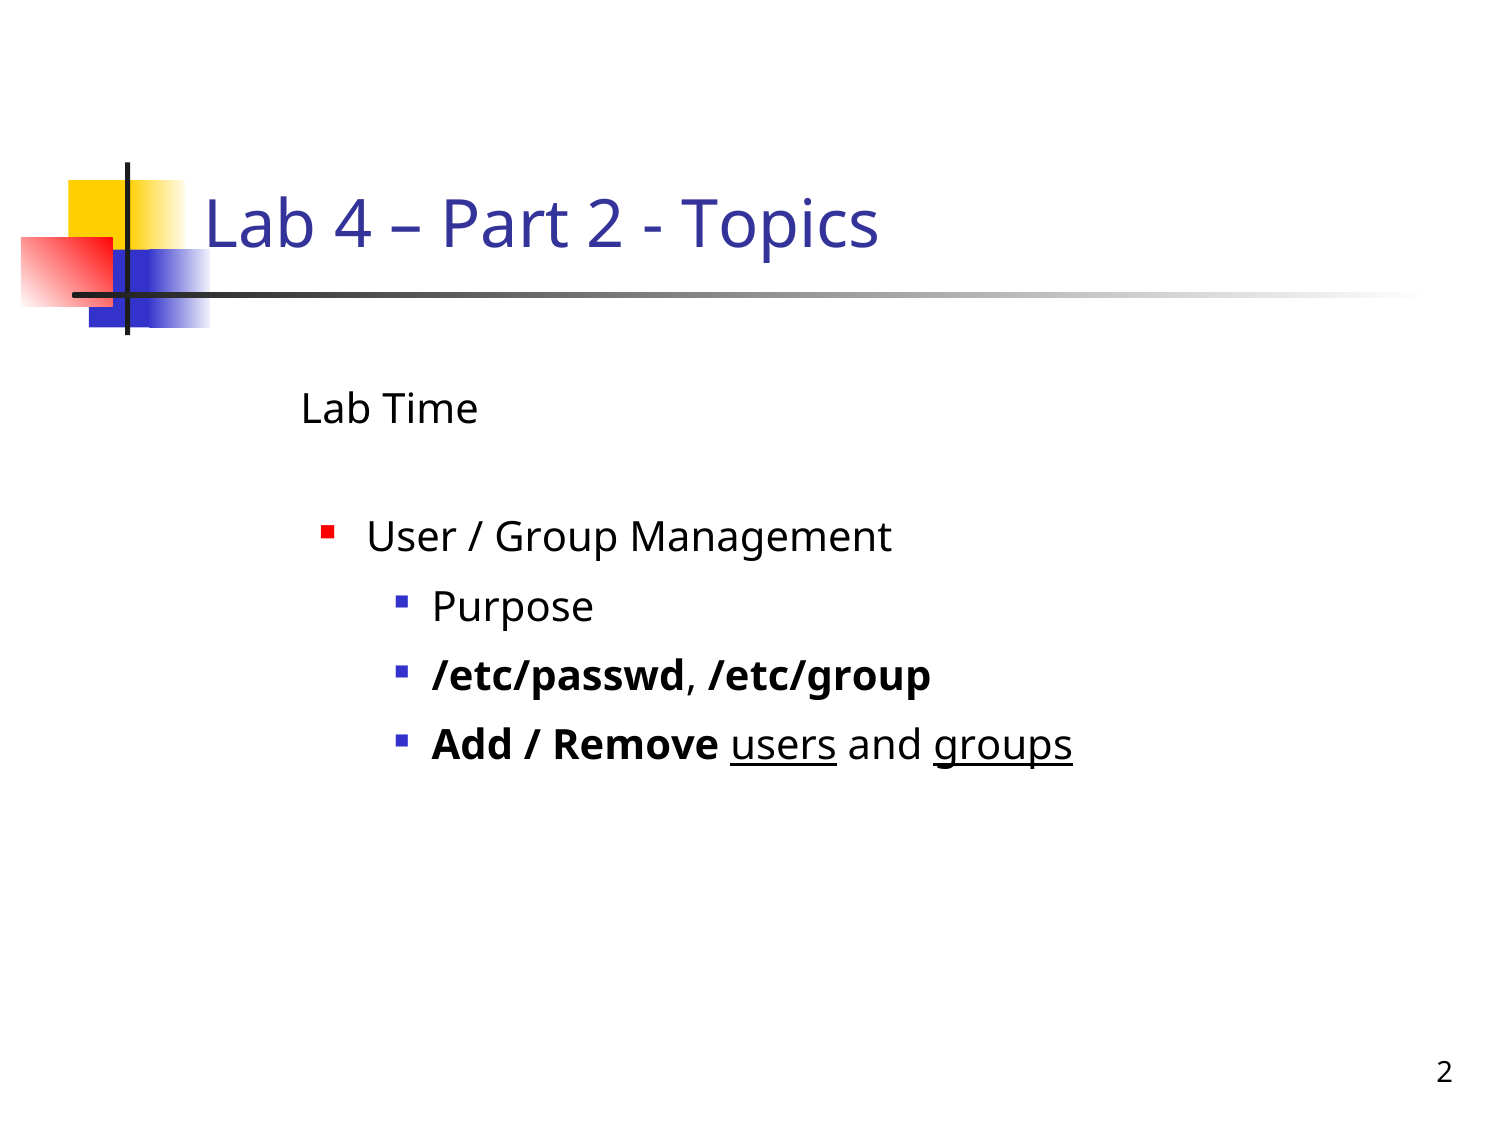

# Lab 4 – Part 2 - Topics
Lab Time
User / Group Management
Purpose
/etc/passwd, /etc/group
Add / Remove users and groups
2